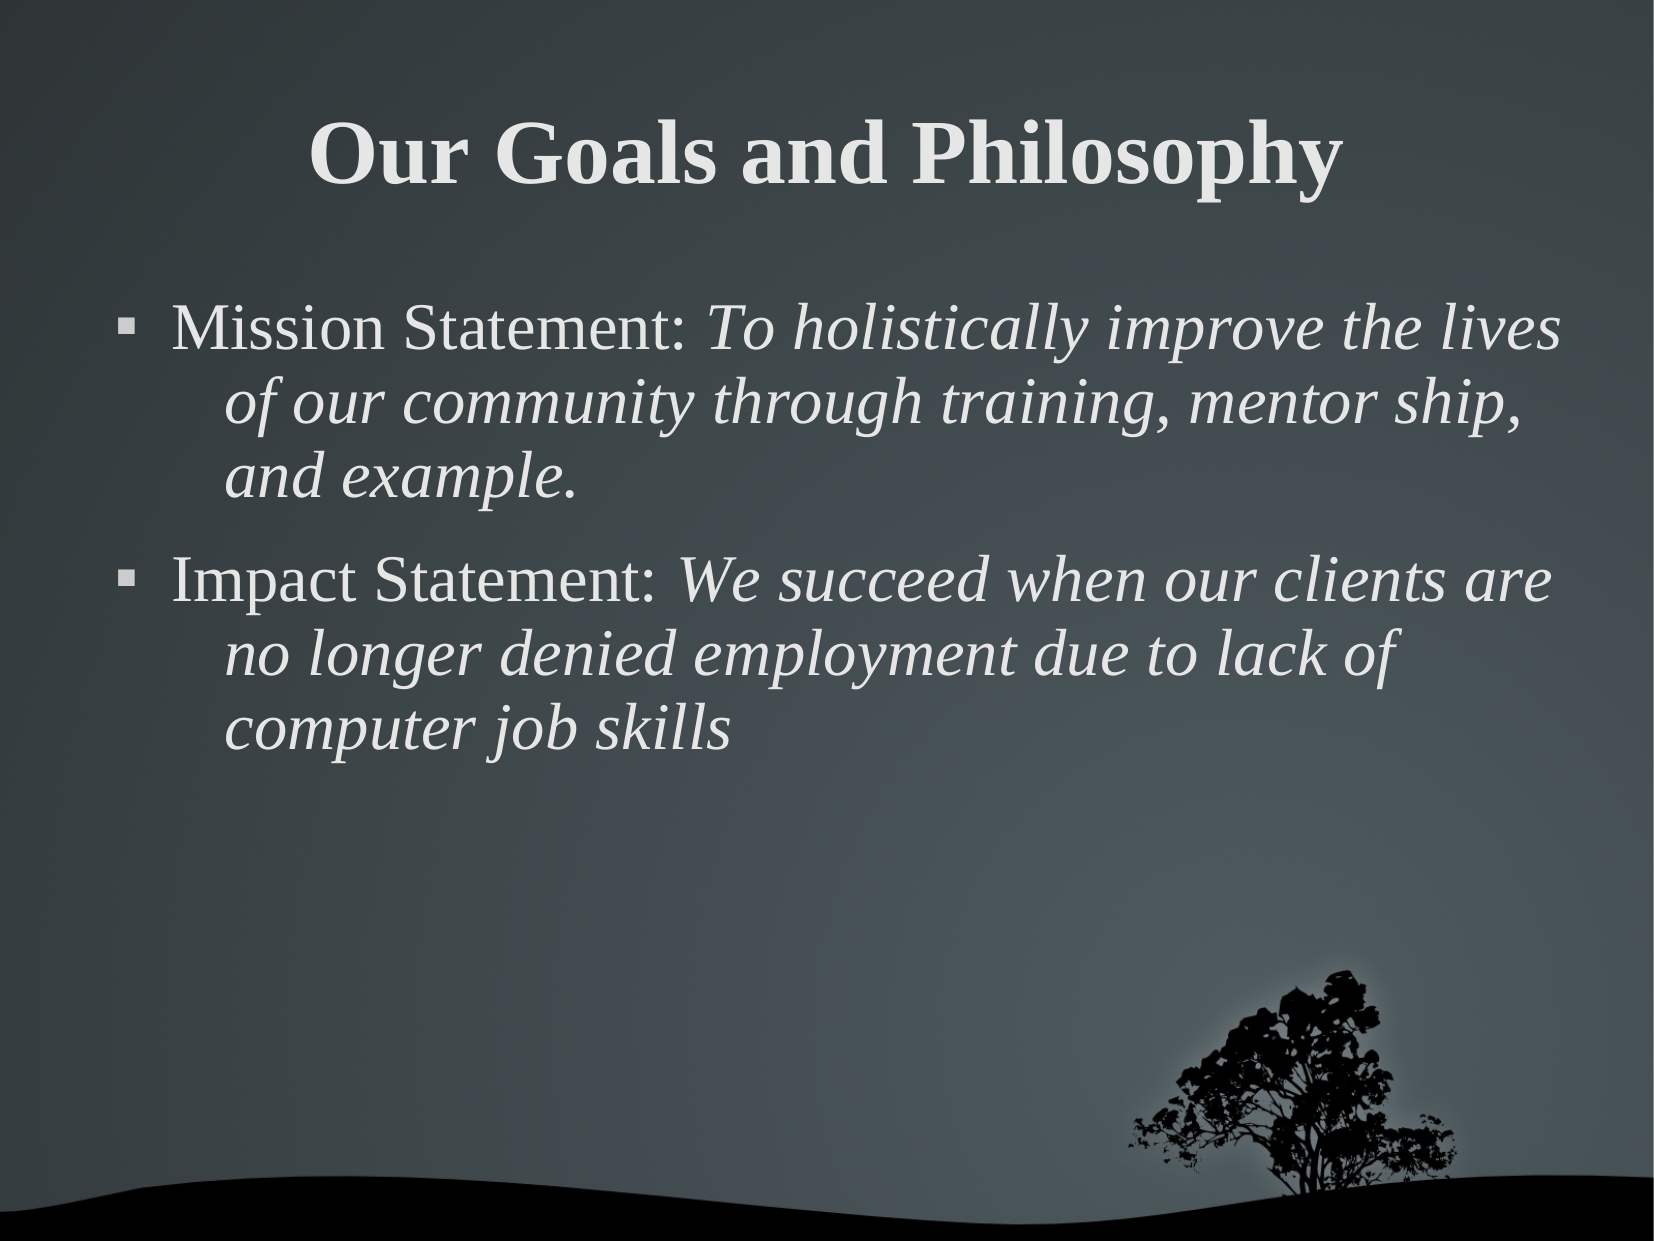

# Our Goals and Philosophy
Mission Statement: To holistically improve the lives of our community through training, mentor ship, and example.
Impact Statement: We succeed when our clients are no longer denied employment due to lack of computer job skills